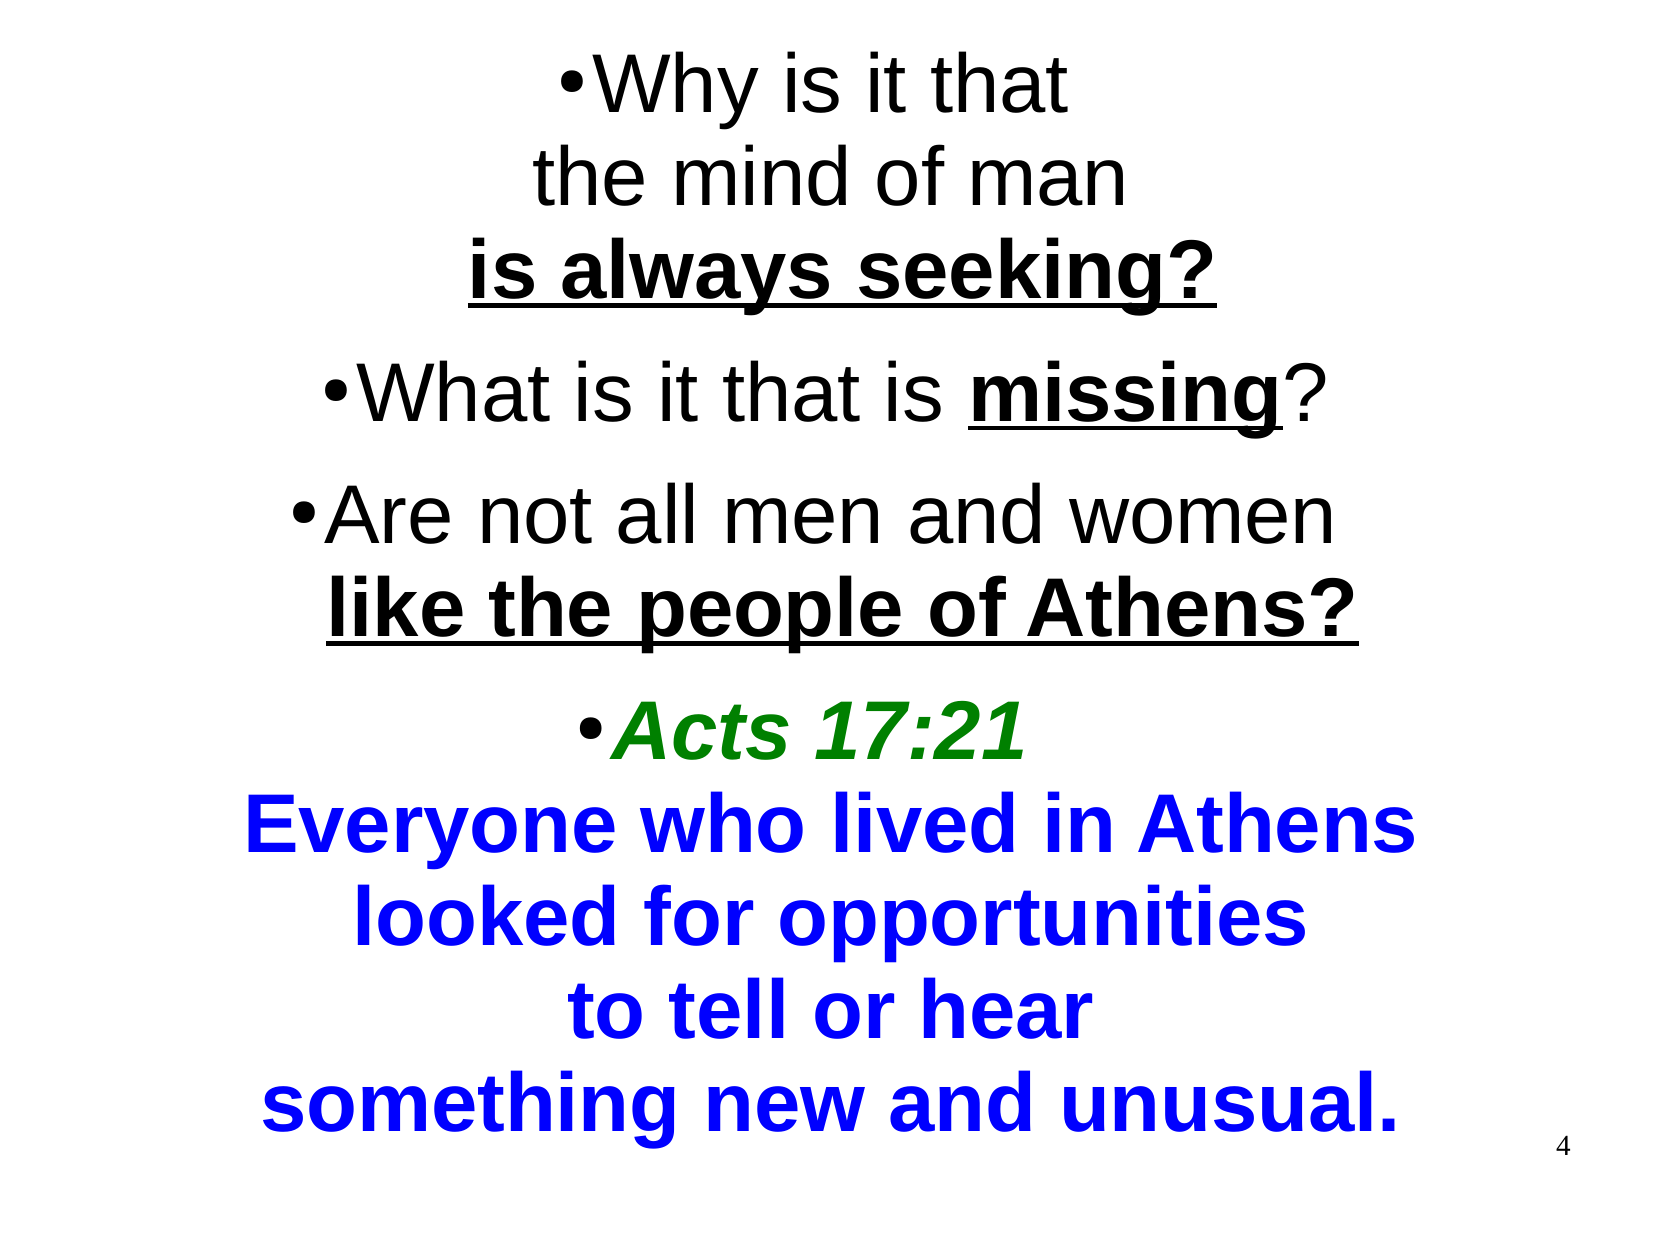

# Why is it that the mind of man is always seeking?
What is it that is missing?
Are not all men and women
like the people of Athens?
Acts 17:21 
Everyone who lived in Athens
looked for opportunities
to tell or hear
something new and unusual.
4